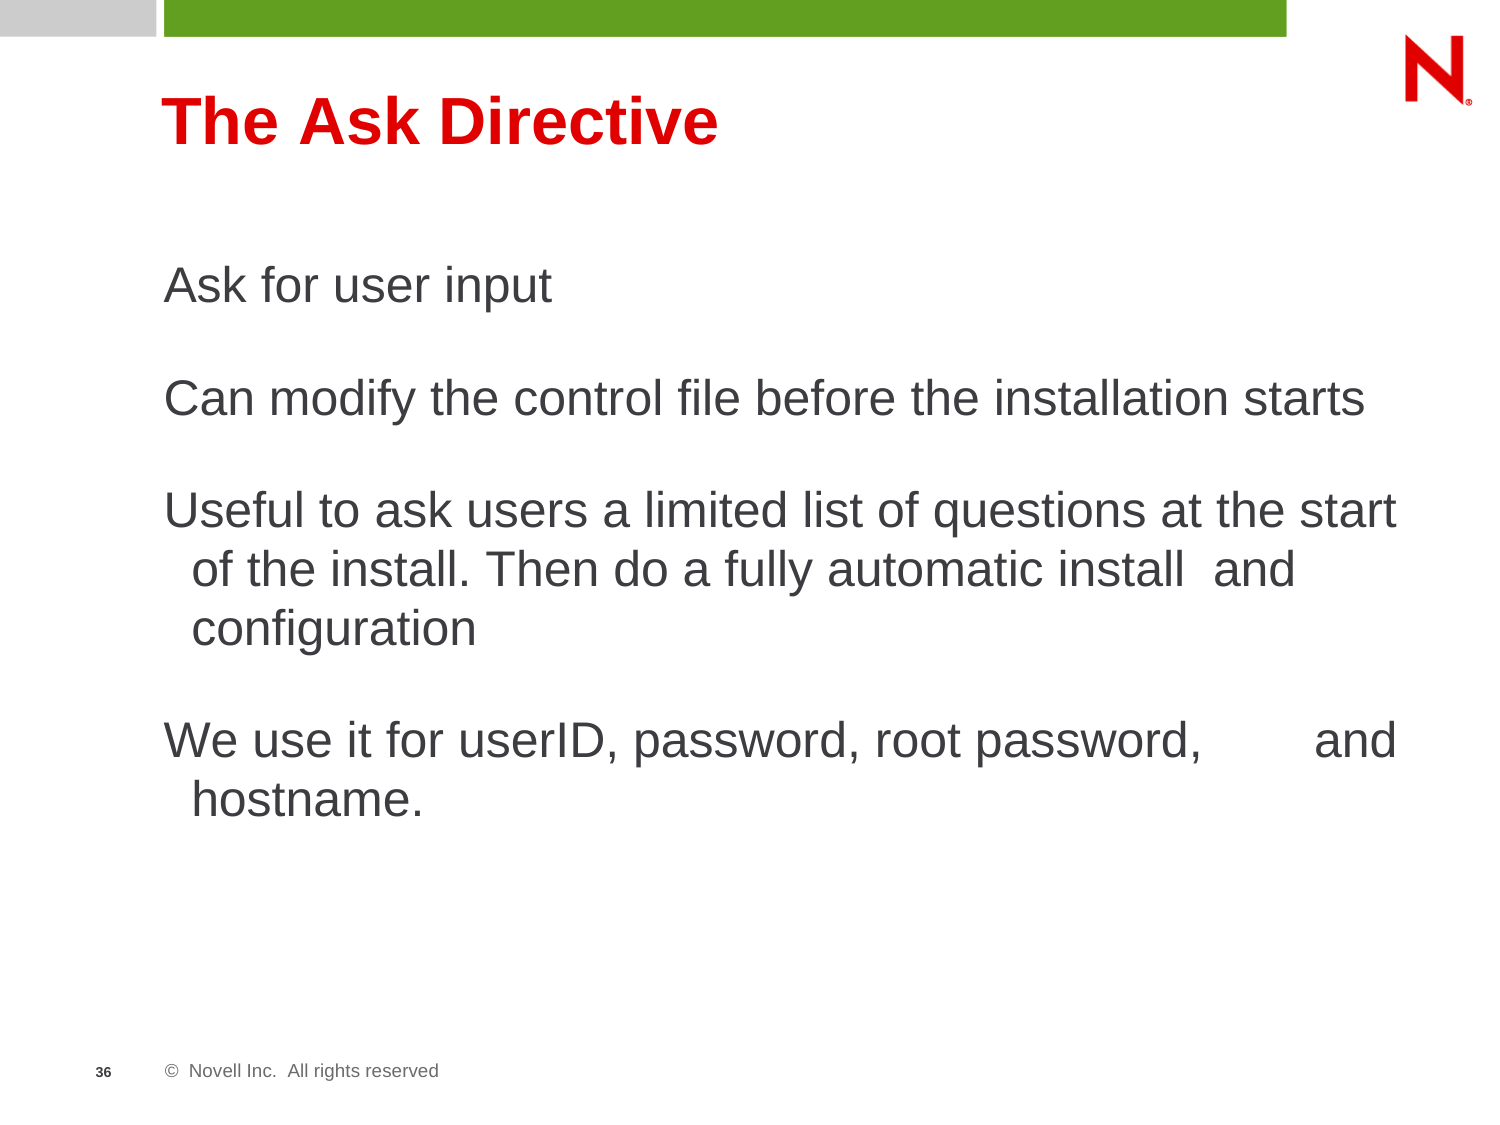

# The Ask Directive
Ask for user input
Can modify the control file before the installation starts
Useful to ask users a limited list of questions at the start of the install. Then do a fully automatic install and configuration
We use it for userID, password, root password, and hostname.